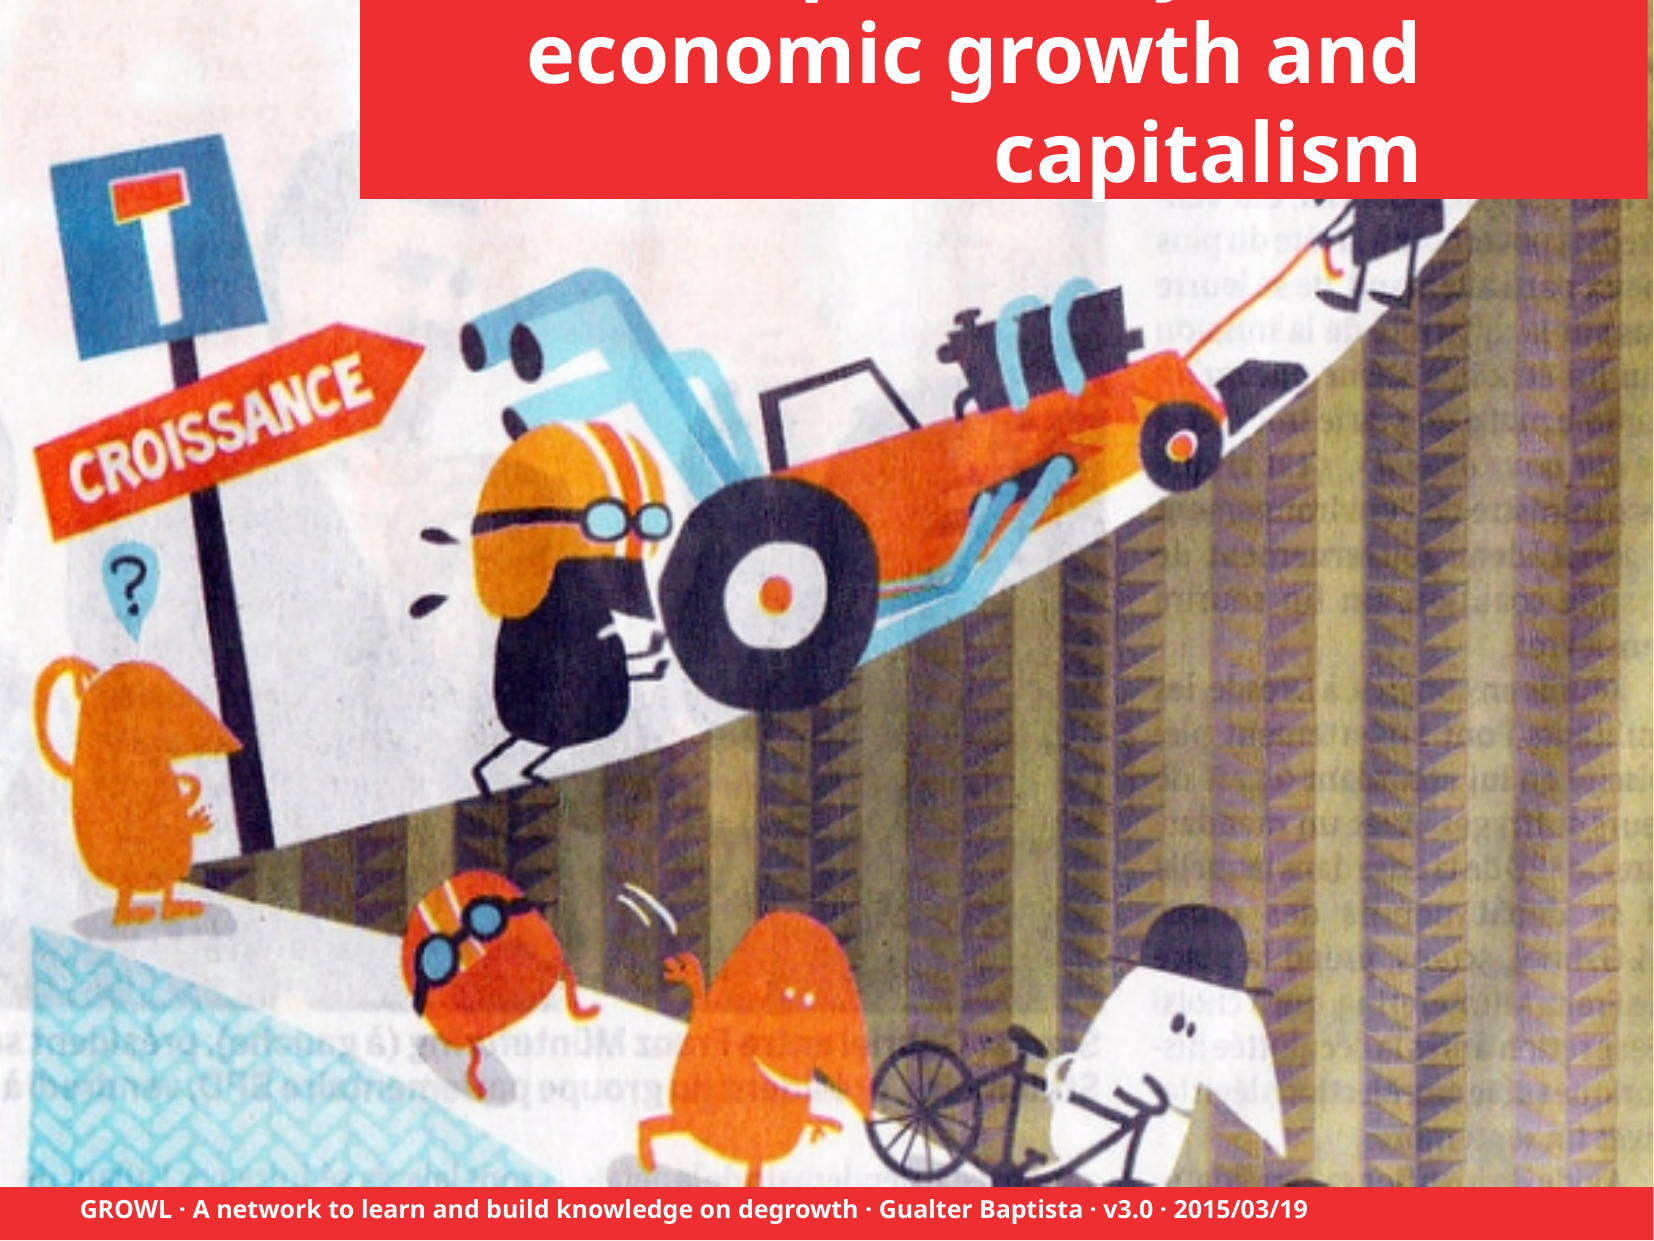

# Reduce dependency from economic growth and capitalism